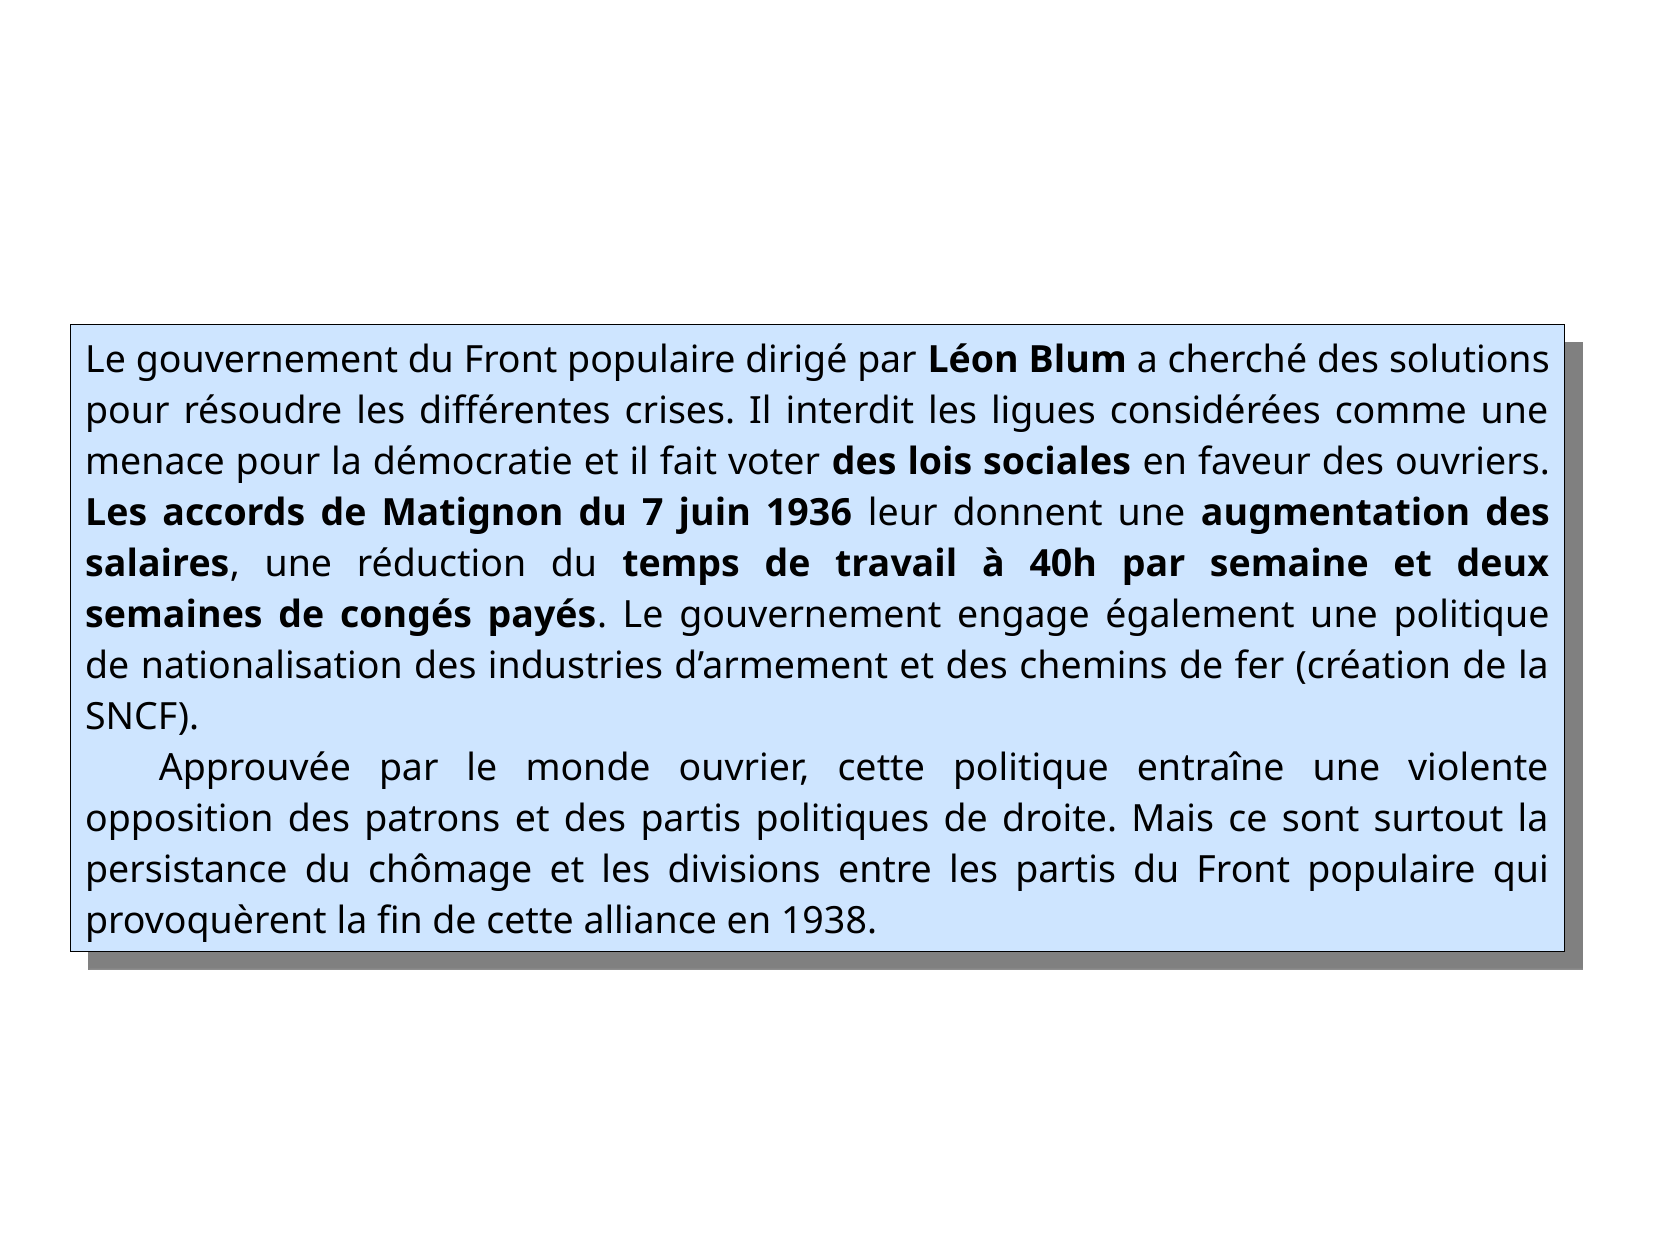

Le gouvernement du Front populaire dirigé par Léon Blum a cherché des solutions pour résoudre les différentes crises. Il interdit les ligues considérées comme une menace pour la démocratie et il fait voter des lois sociales en faveur des ouvriers. Les accords de Matignon du 7 juin 1936 leur donnent une augmentation des salaires, une réduction du temps de travail à 40h par semaine et deux semaines de congés payés. Le gouvernement engage également une politique de nationalisation des industries d’armement et des chemins de fer (création de la SNCF).
	Approuvée par le monde ouvrier, cette politique entraîne une violente opposition des patrons et des partis politiques de droite. Mais ce sont surtout la persistance du chômage et les divisions entre les partis du Front populaire qui provoquèrent la fin de cette alliance en 1938.